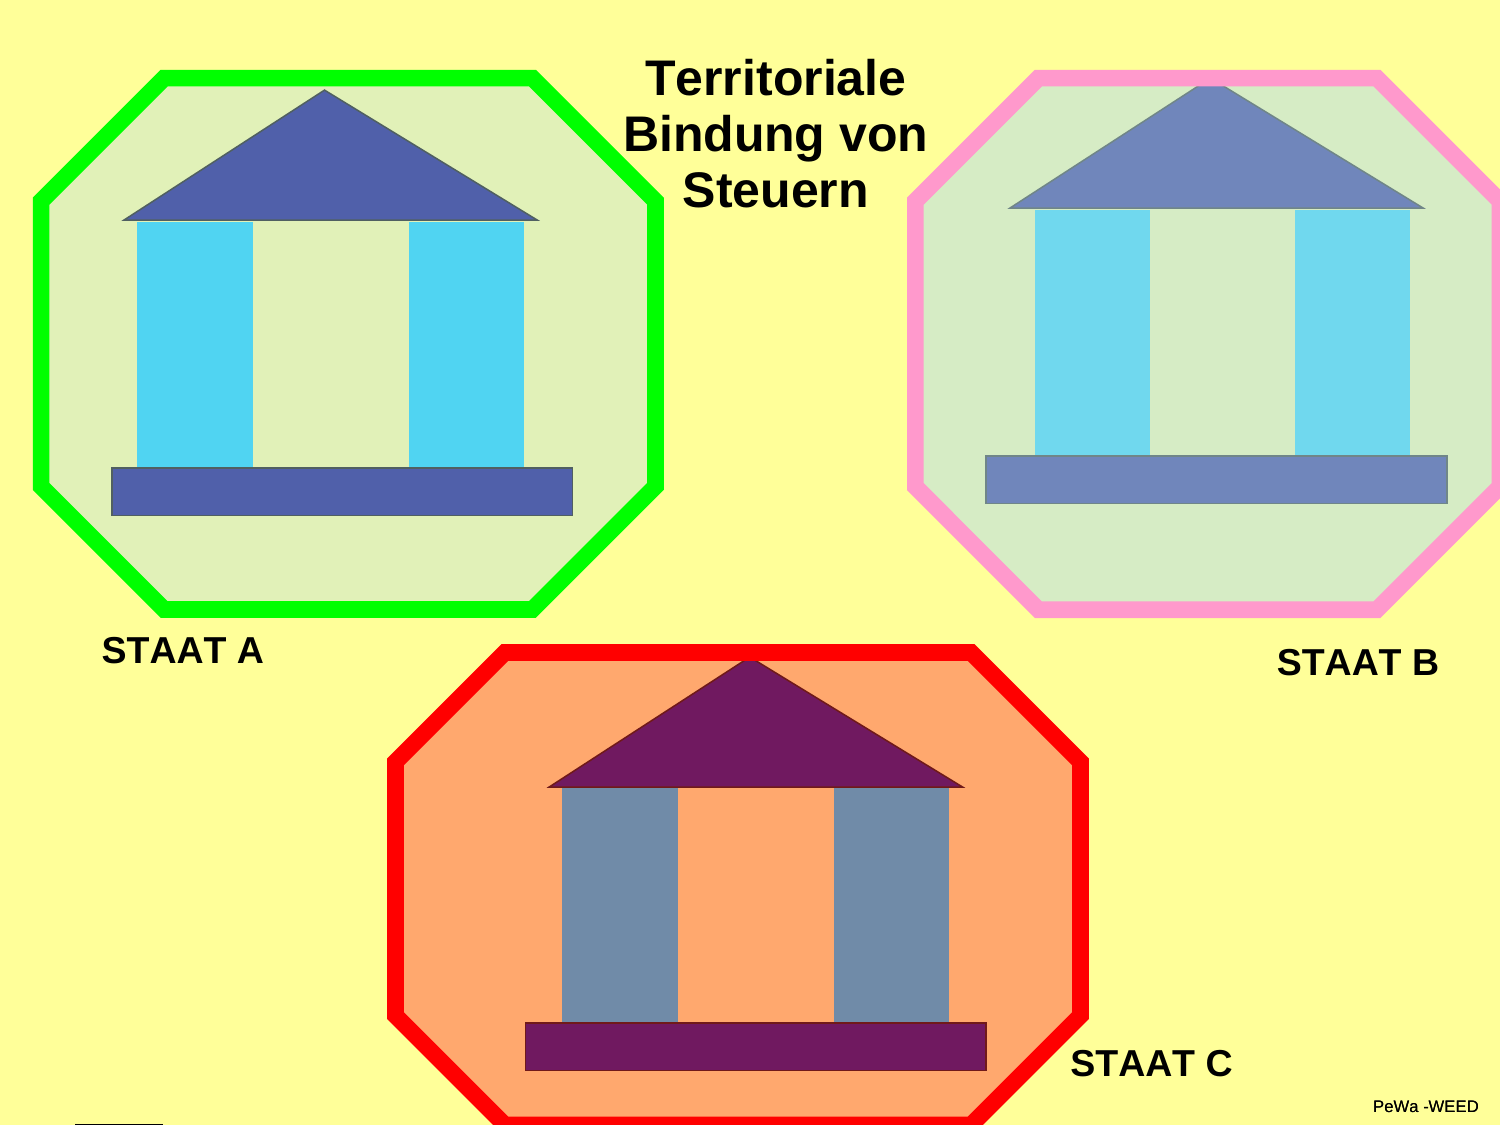

Territoriale
Bindung von
Steuern
STAAT A
STAAT B
STAAT C
PeWa -WEED
PeWa -WEED